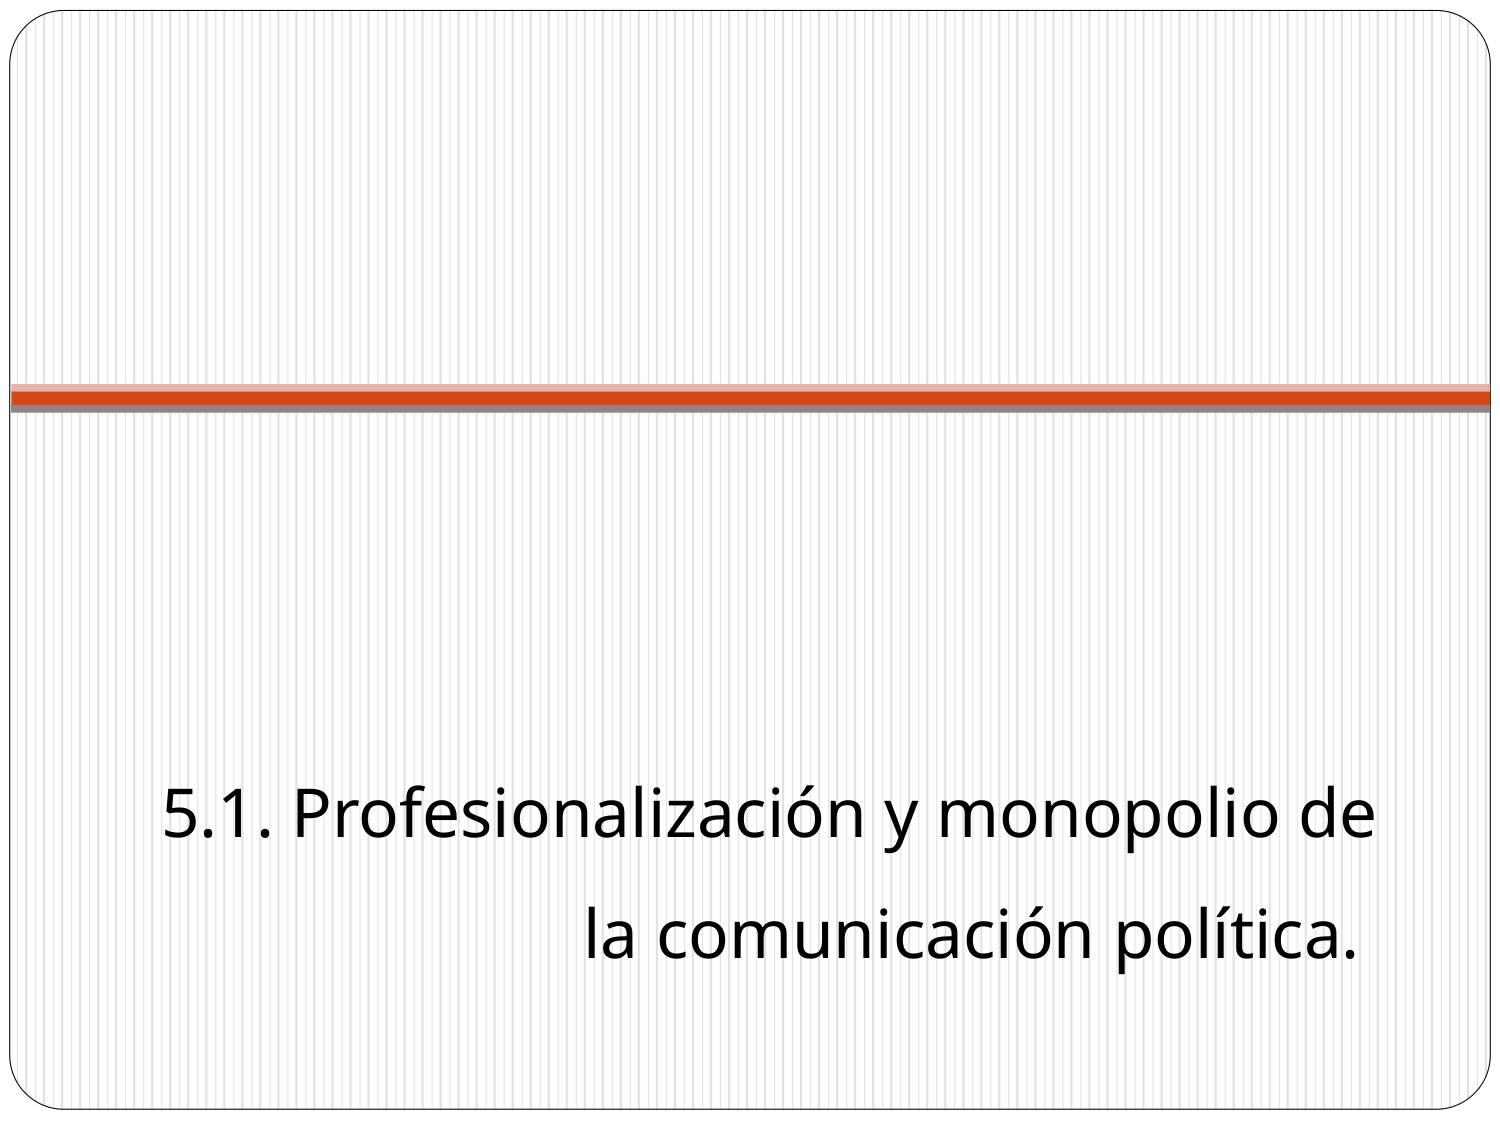

# 5.1. Profesionalización y monopolio de la comunicación política.